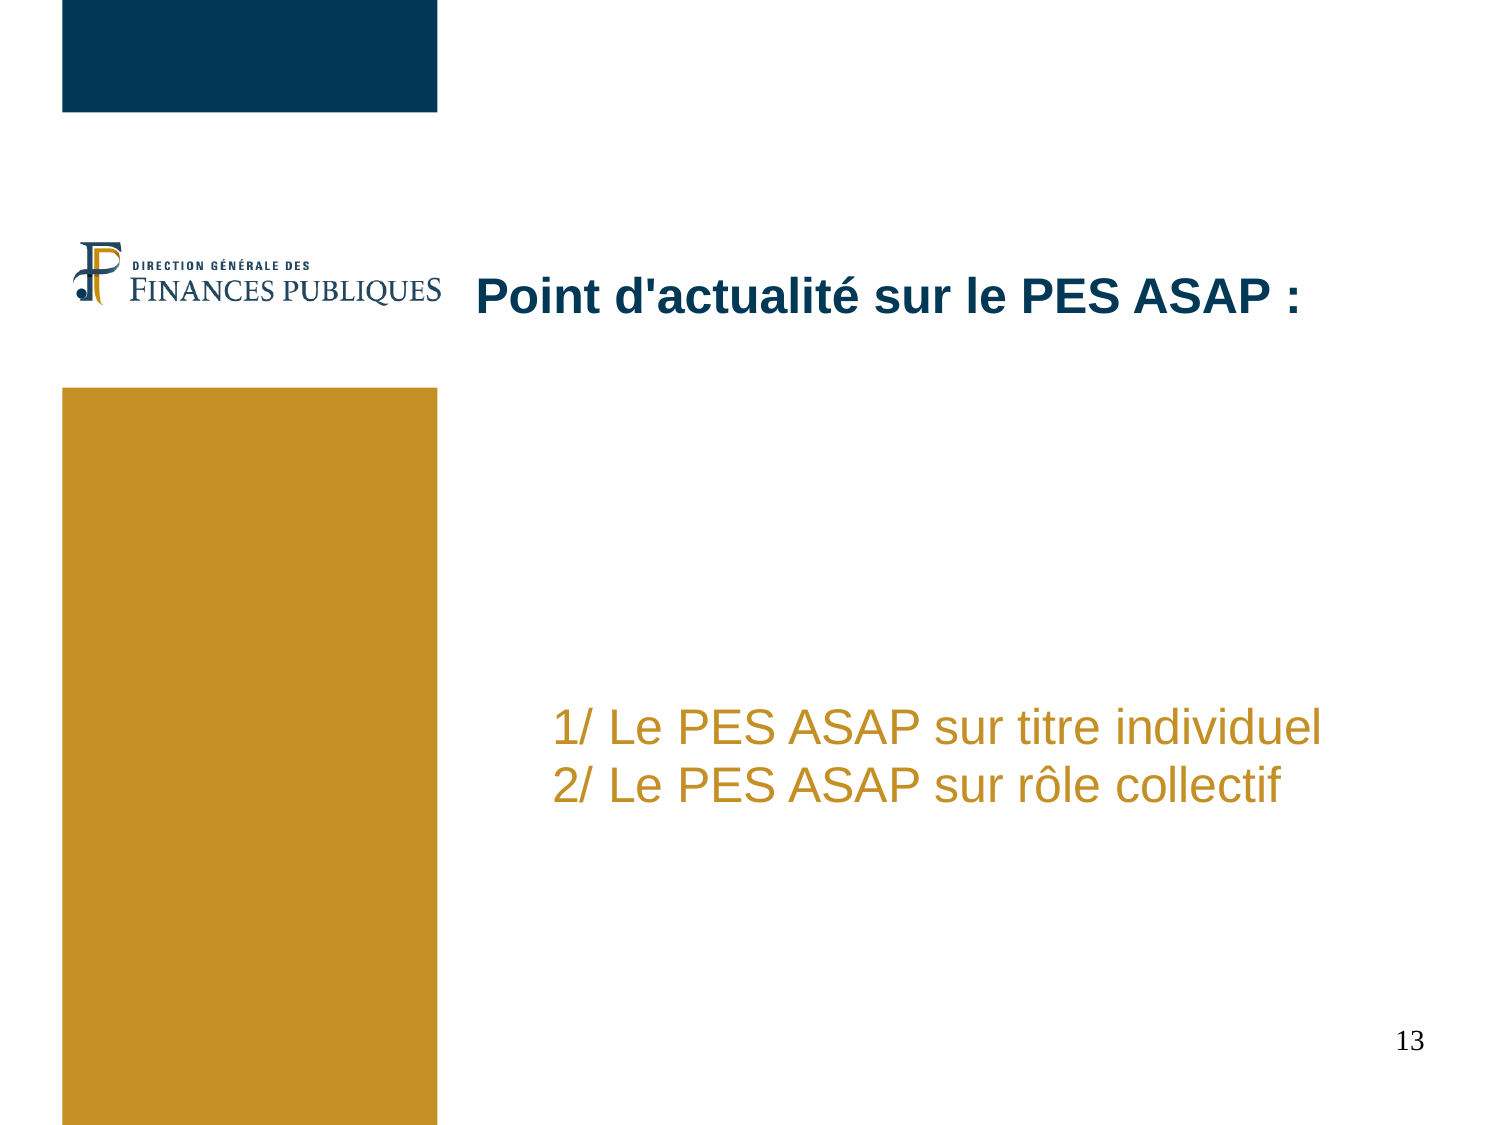

Point d'actualité sur le PES ASAP :
# 1/ Le PES ASAP sur titre individuel 2/ Le PES ASAP sur rôle collectif
13